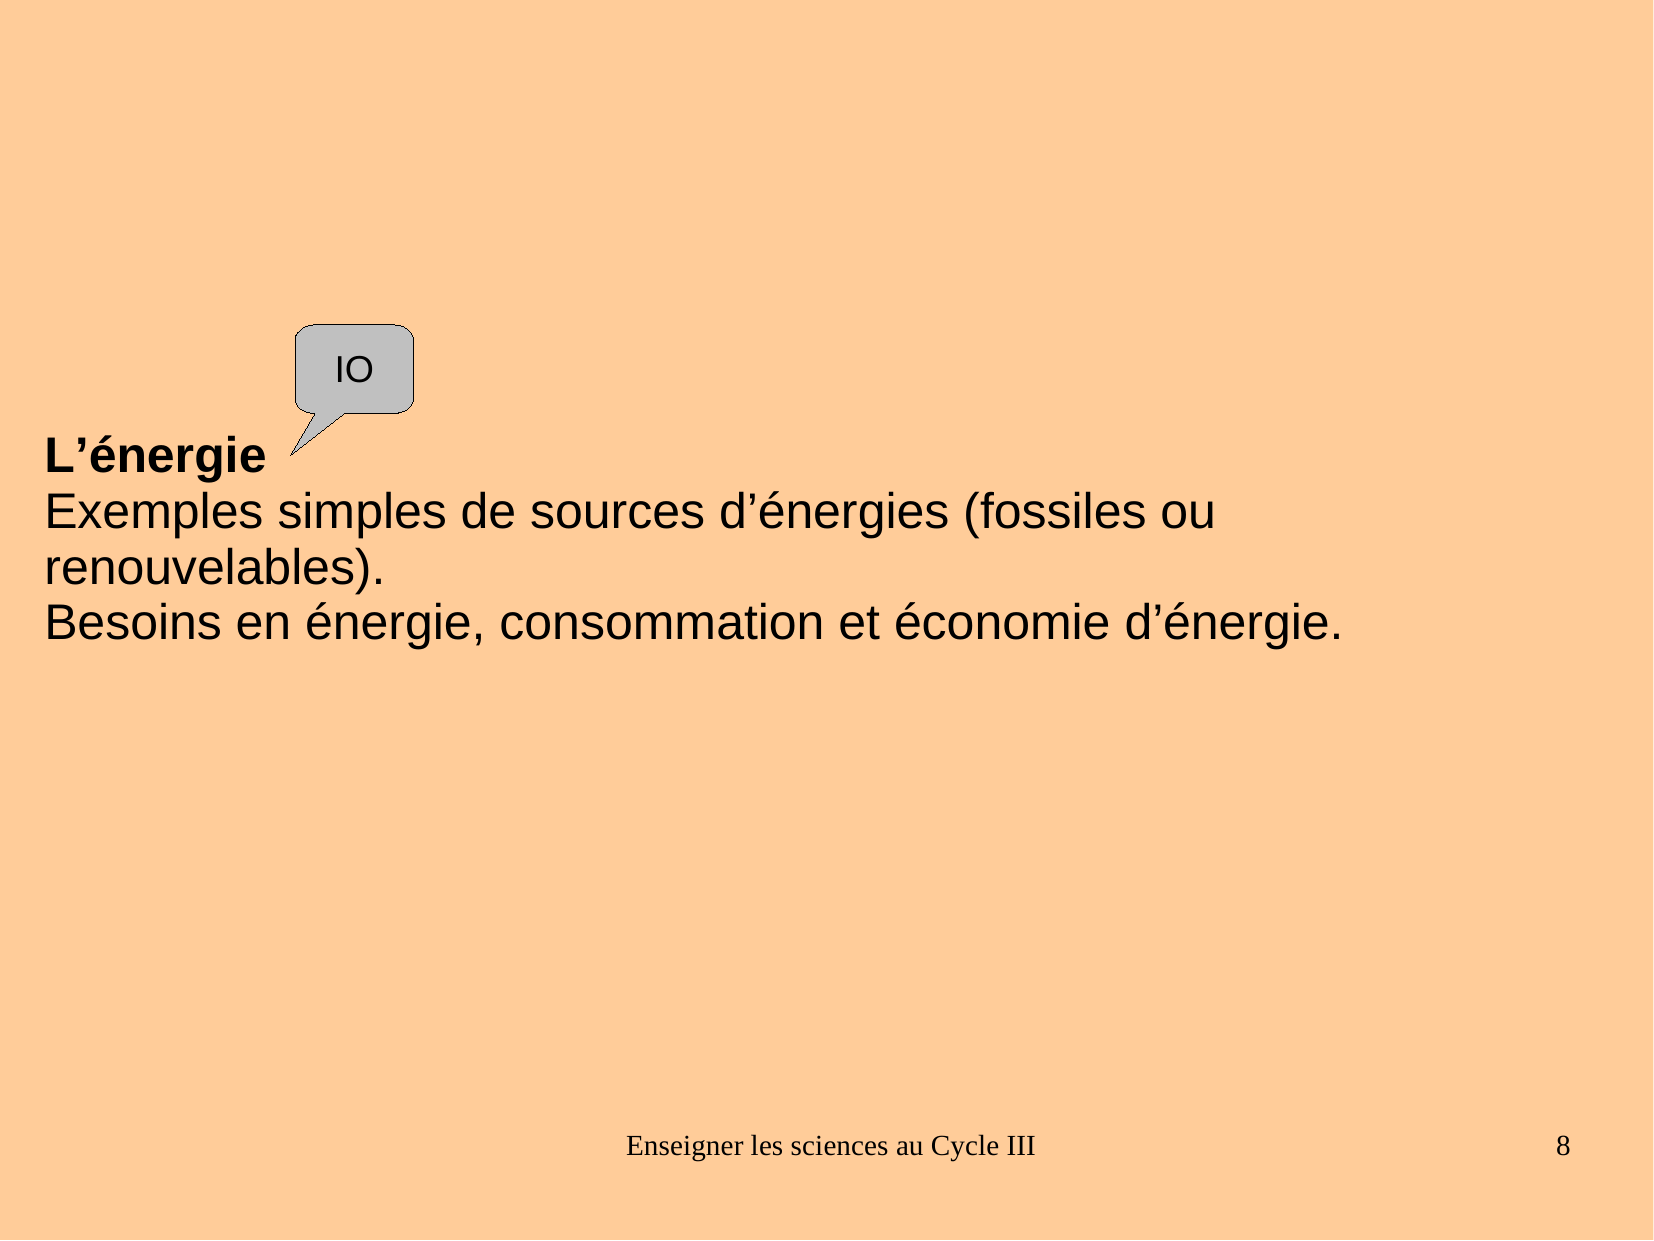

IO
L’énergie
Exemples simples de sources d’énergies (fossiles ou renouvelables).
Besoins en énergie, consommation et économie d’énergie.
 Enseigner les sciences au Cycle III
8